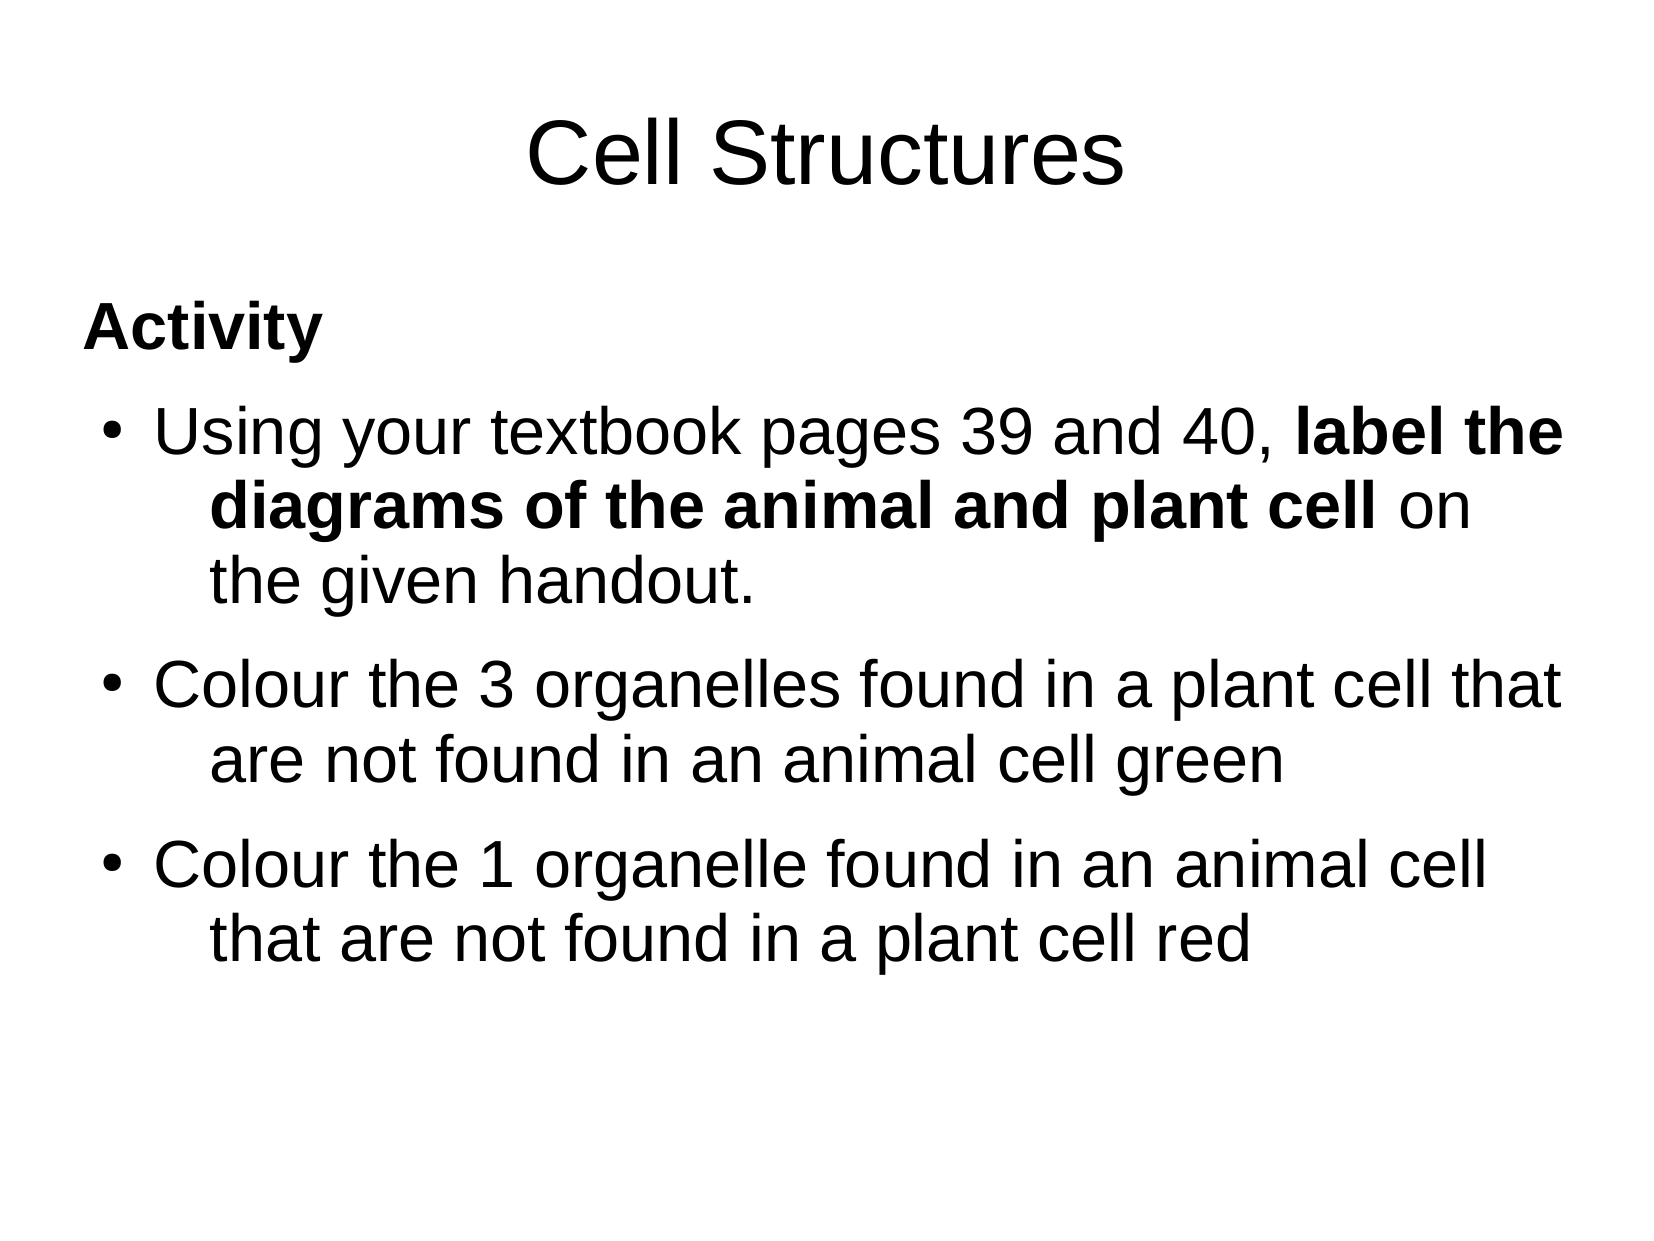

# Cell Structures
Activity
Using your textbook pages 39 and 40, label the diagrams of the animal and plant cell on the given handout.
Colour the 3 organelles found in a plant cell that are not found in an animal cell green
Colour the 1 organelle found in an animal cell that are not found in a plant cell red